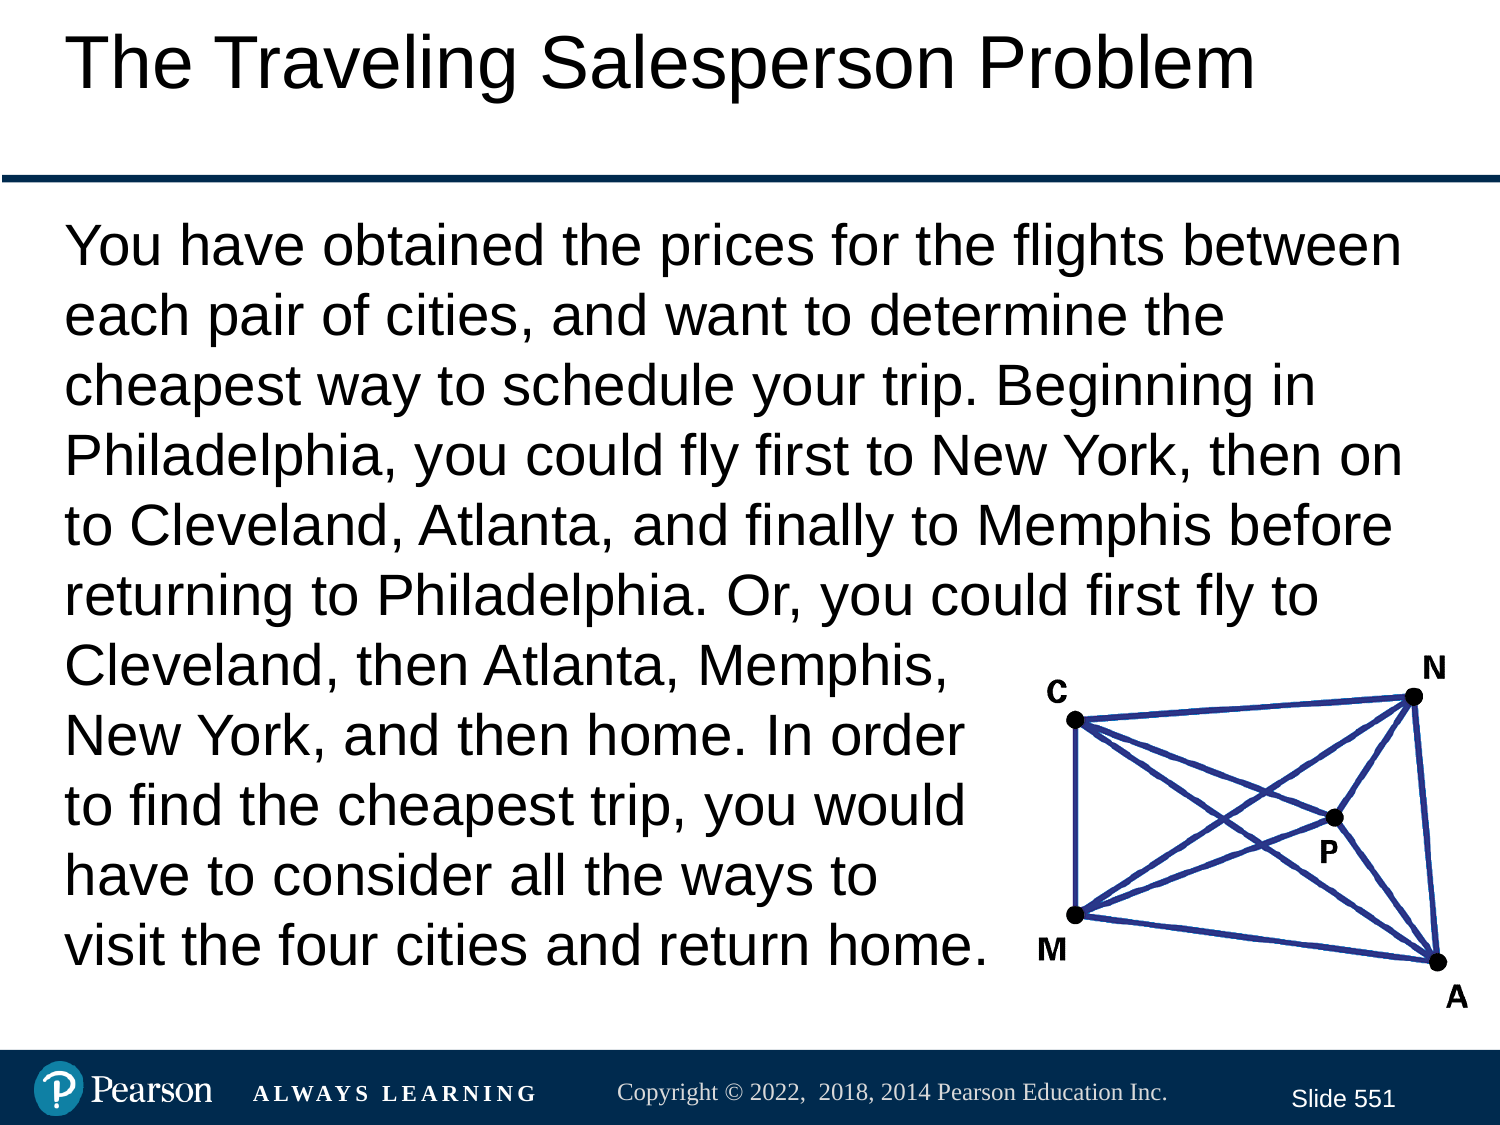

# The Traveling Salesperson Problem
You have obtained the prices for the flights between each pair of cities, and want to determine the cheapest way to schedule your trip. Beginning in Philadelphia, you could fly first to New York, then on to Cleveland, Atlanta, and finally to Memphis before returning to Philadelphia. Or, you could first fly to Cleveland, then Atlanta, Memphis, New York, and then home. In order to find the cheapest trip, you would have to consider all the ways to
visit the four cities and return home.